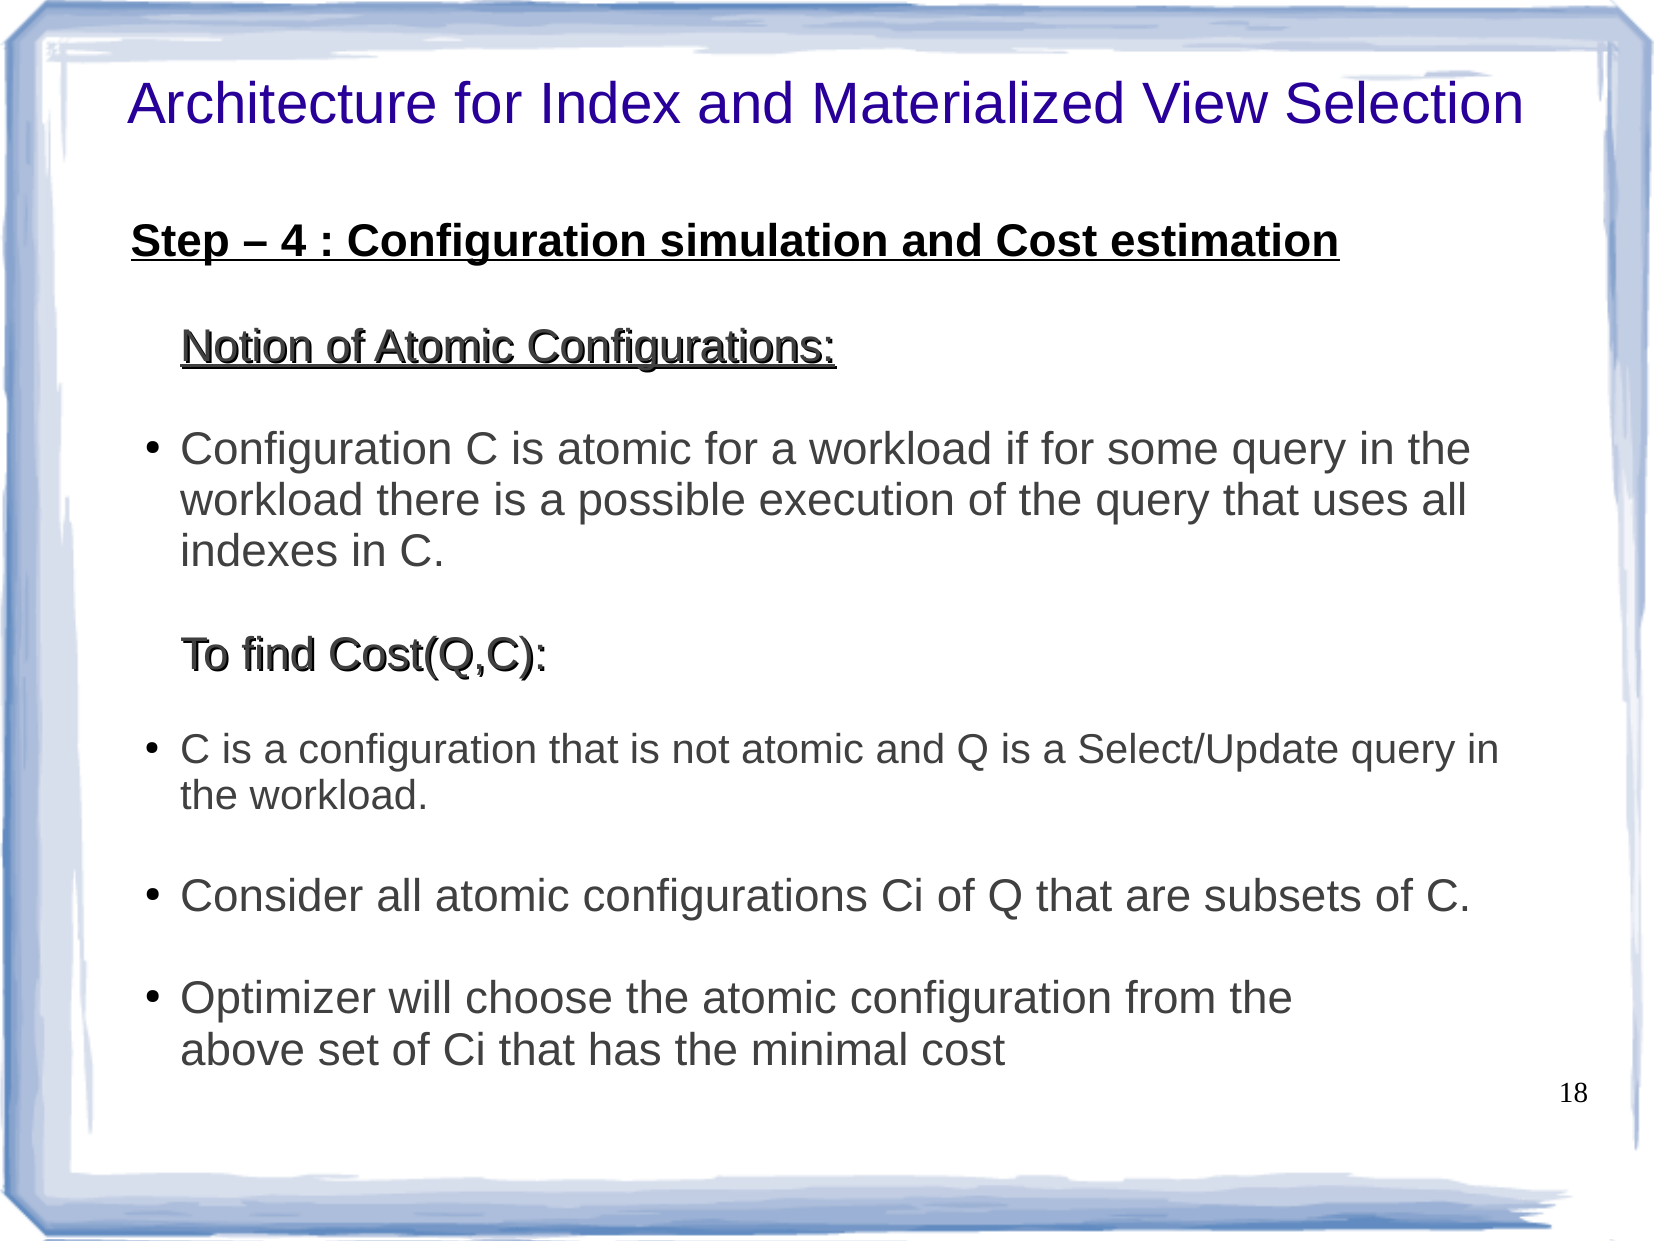

# Architecture for Index and Materialized View Selection
Step – 4 : Configuration simulation and Cost estimation
Notion of Atomic Configurations:
Configuration C is atomic for a workload if for some query in the workload there is a possible execution of the query that uses all indexes in C.
To find Cost(Q,C):
C is a configuration that is not atomic and Q is a Select/Update query in the workload.
Consider all atomic configurations Ci of Q that are subsets of C.
Optimizer will choose the atomic configuration from the
above set of Ci that has the minimal cost
18